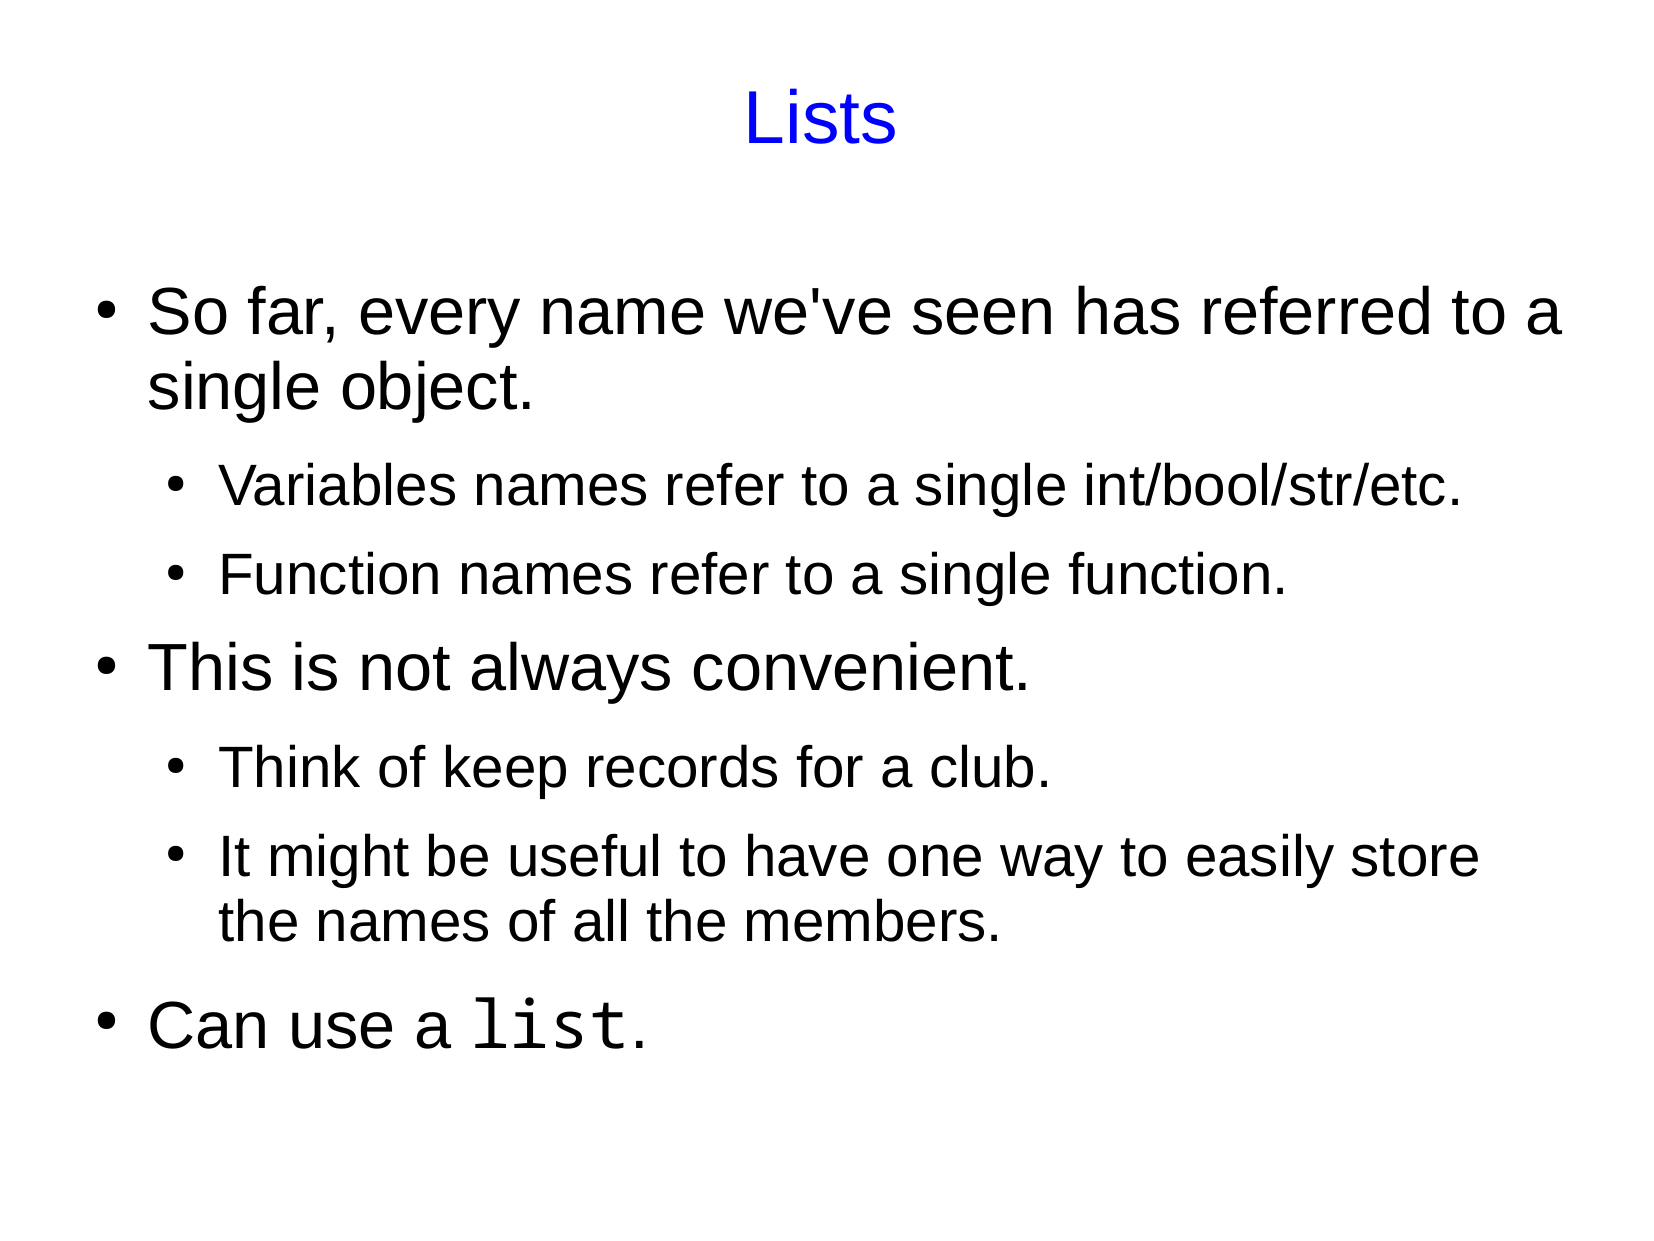

# Lists
So far, every name we've seen has referred to a single object.
Variables names refer to a single int/bool/str/etc.
Function names refer to a single function.
This is not always convenient.
Think of keep records for a club.
It might be useful to have one way to easily store the names of all the members.
Can use a list.